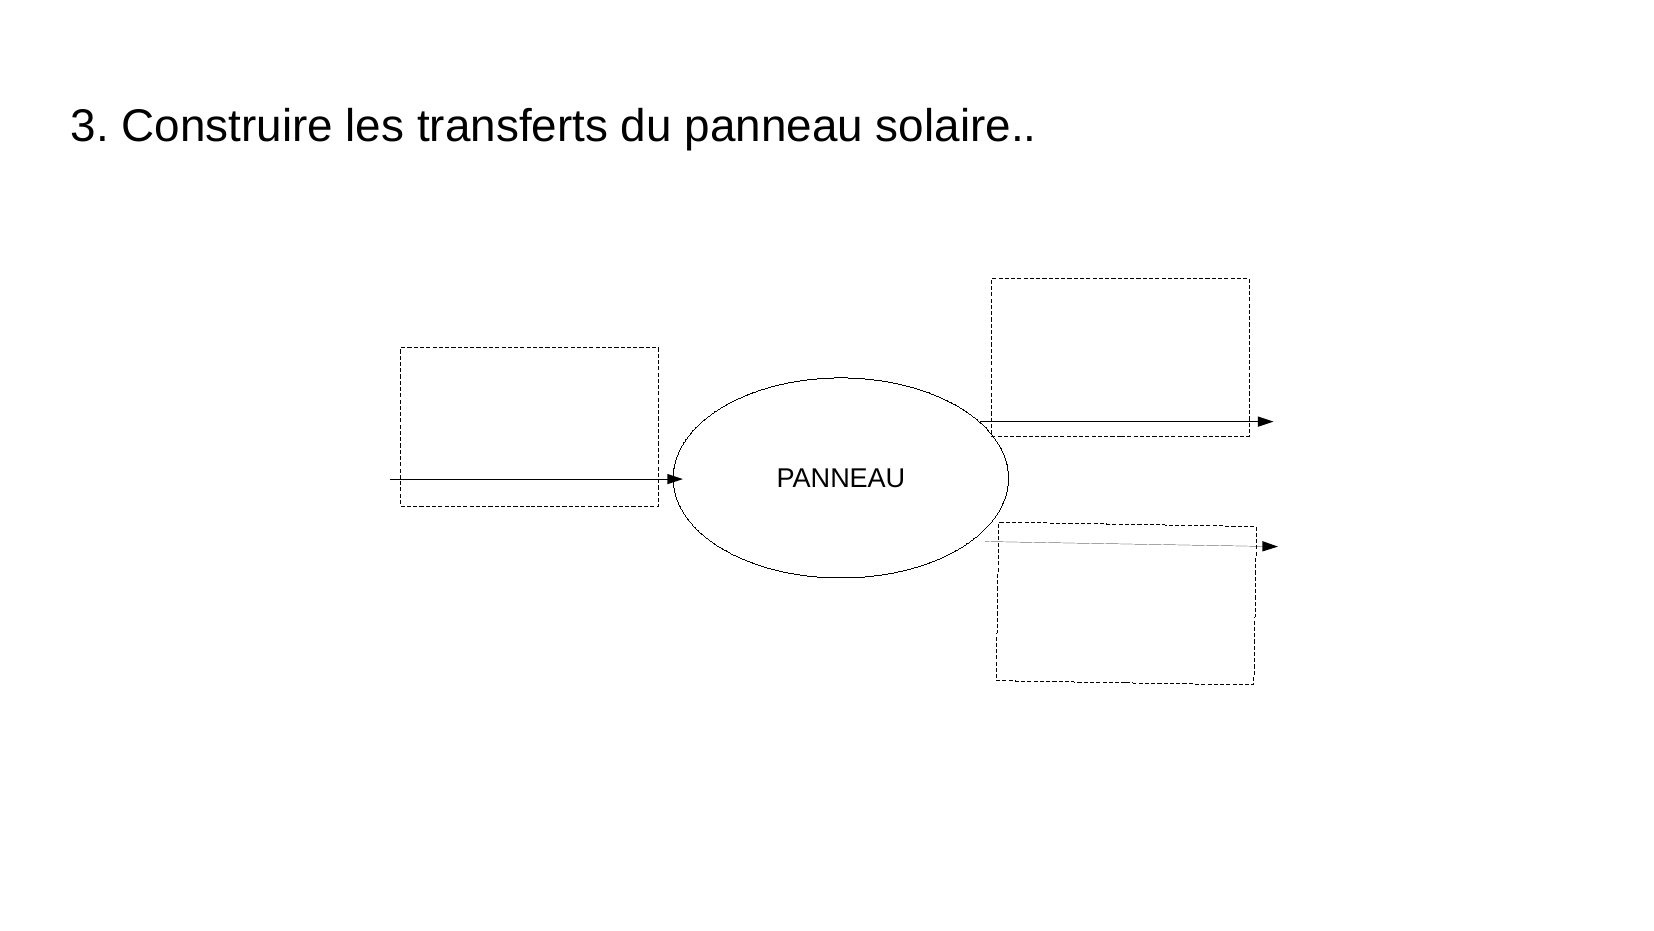

# 3. Construire les transferts du panneau solaire..
PANNEAU